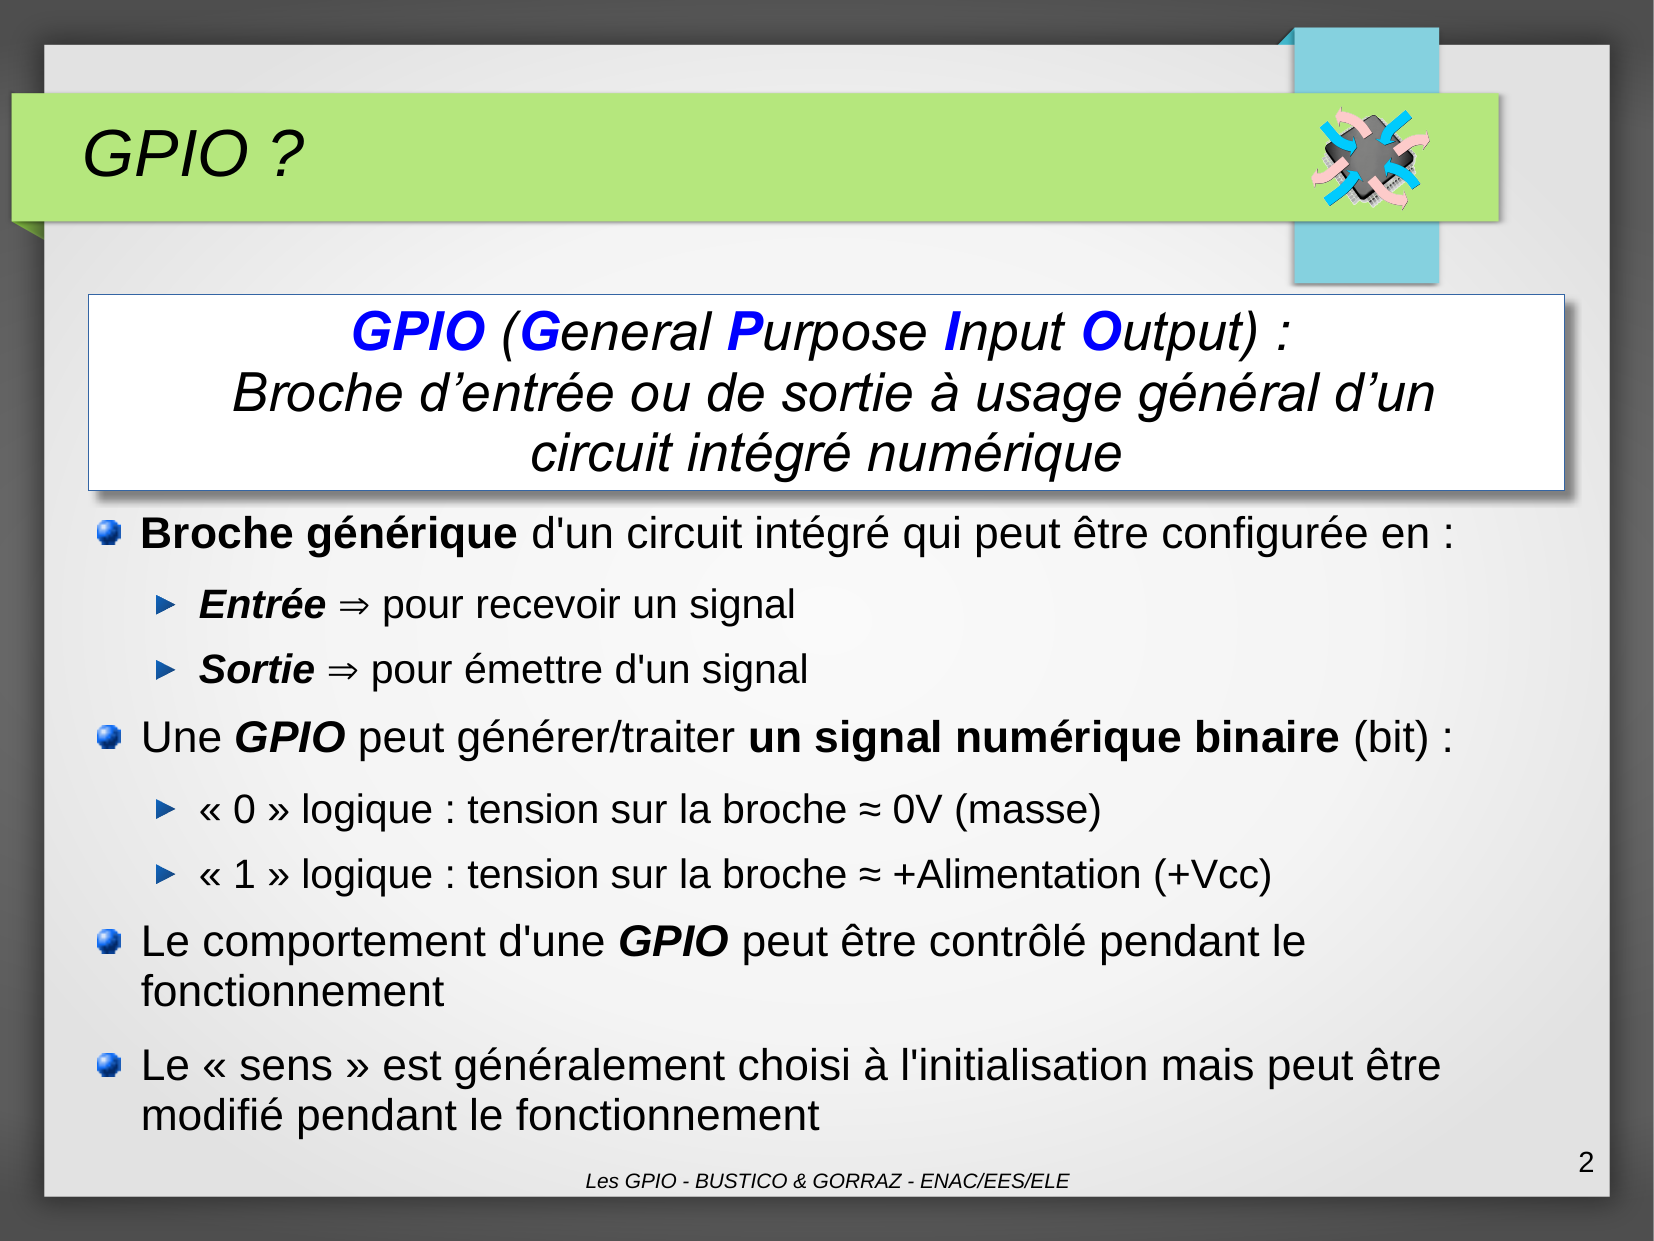

# GPIO ?
GPIO (General Purpose Input Output) :
 Broche d’entrée ou de sortie à usage général d’un
circuit intégré numérique
Broche générique d'un circuit intégré qui peut être configurée en :
Entrée  pour recevoir un signal
Sortie  pour émettre d'un signal
Une GPIO peut générer/traiter un signal numérique binaire (bit) :
« 0 » logique : tension sur la broche ≈ 0V (masse)
« 1 » logique : tension sur la broche ≈ +Alimentation (+Vcc)
Le comportement d'une GPIO peut être contrôlé pendant le fonctionnement
Le « sens » est généralement choisi à l'initialisation mais peut être modifié pendant le fonctionnement
2
Les GPIO - BUSTICO & GORRAZ - ENAC/EES/ELE